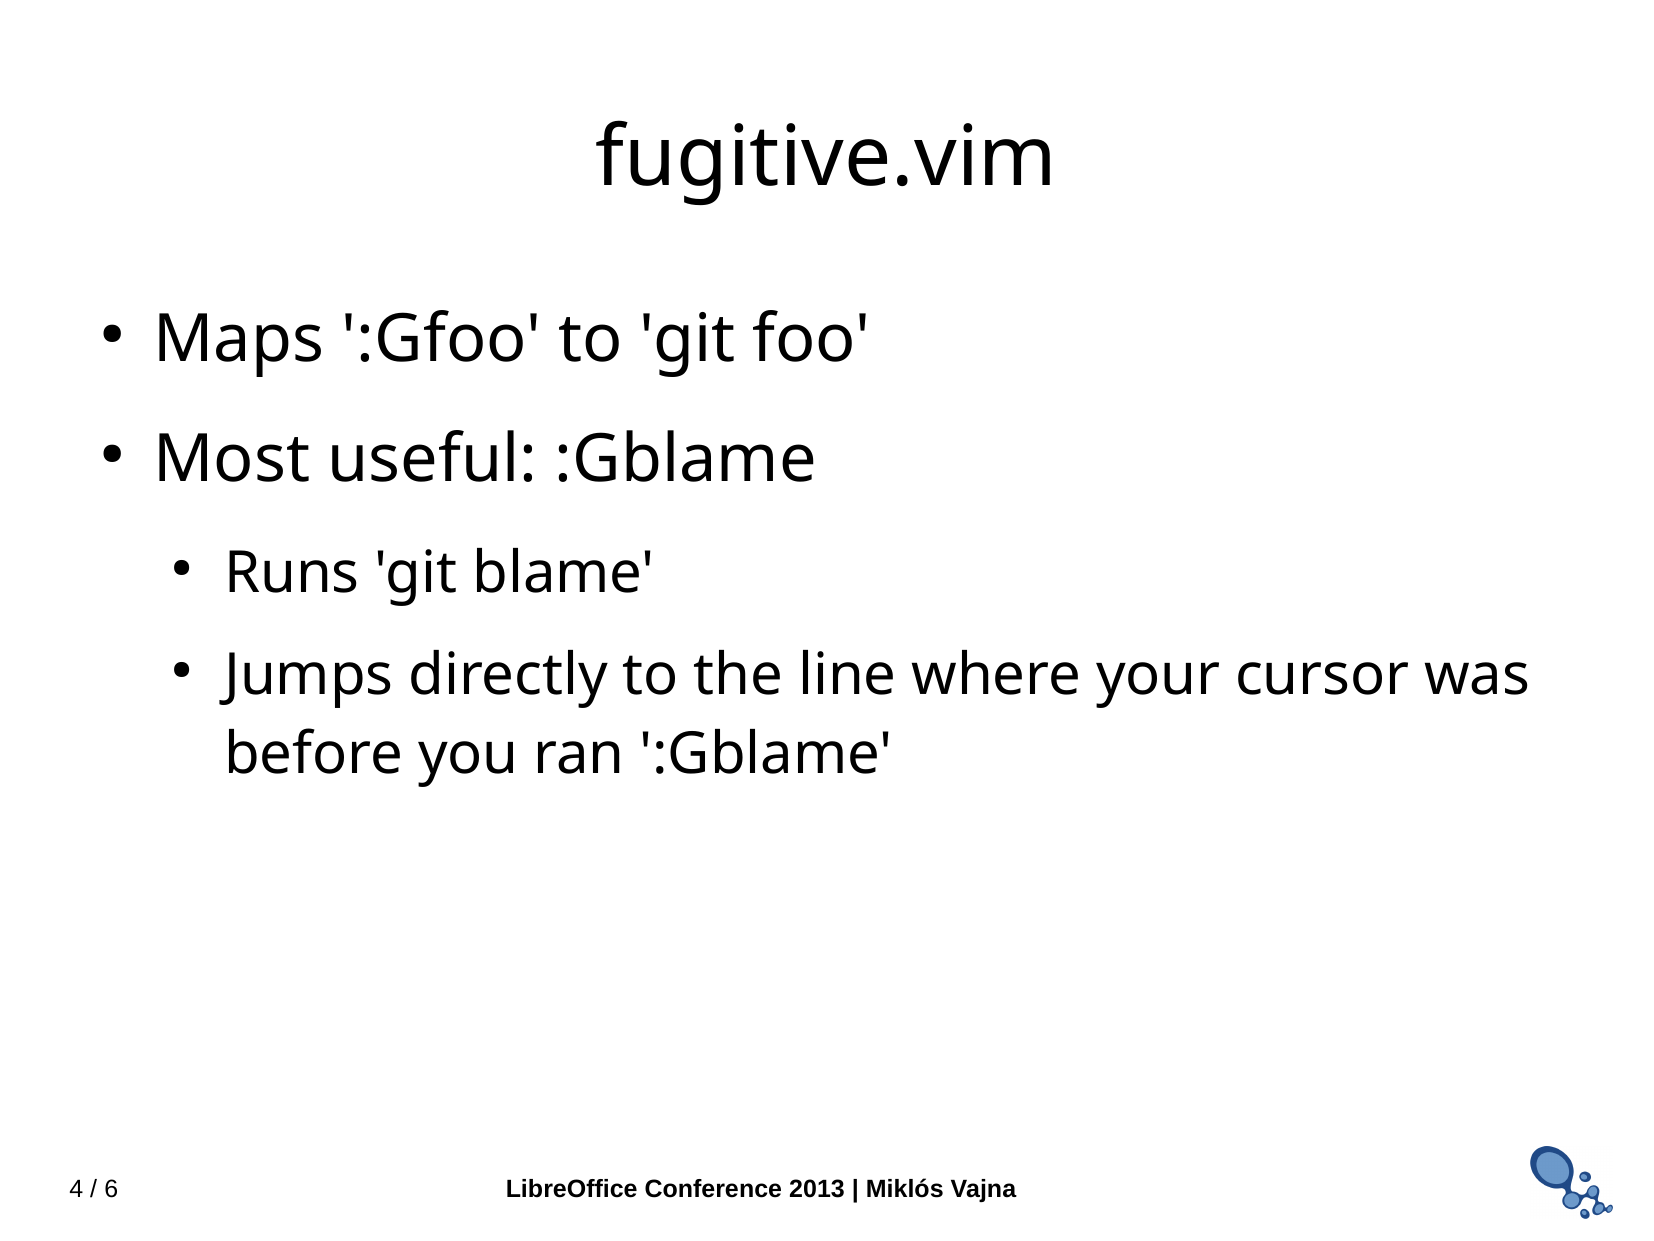

# fugitive.vim
Maps ':Gfoo' to 'git foo'
Most useful: :Gblame
Runs 'git blame'
Jumps directly to the line where your cursor was before you ran ':Gblame'